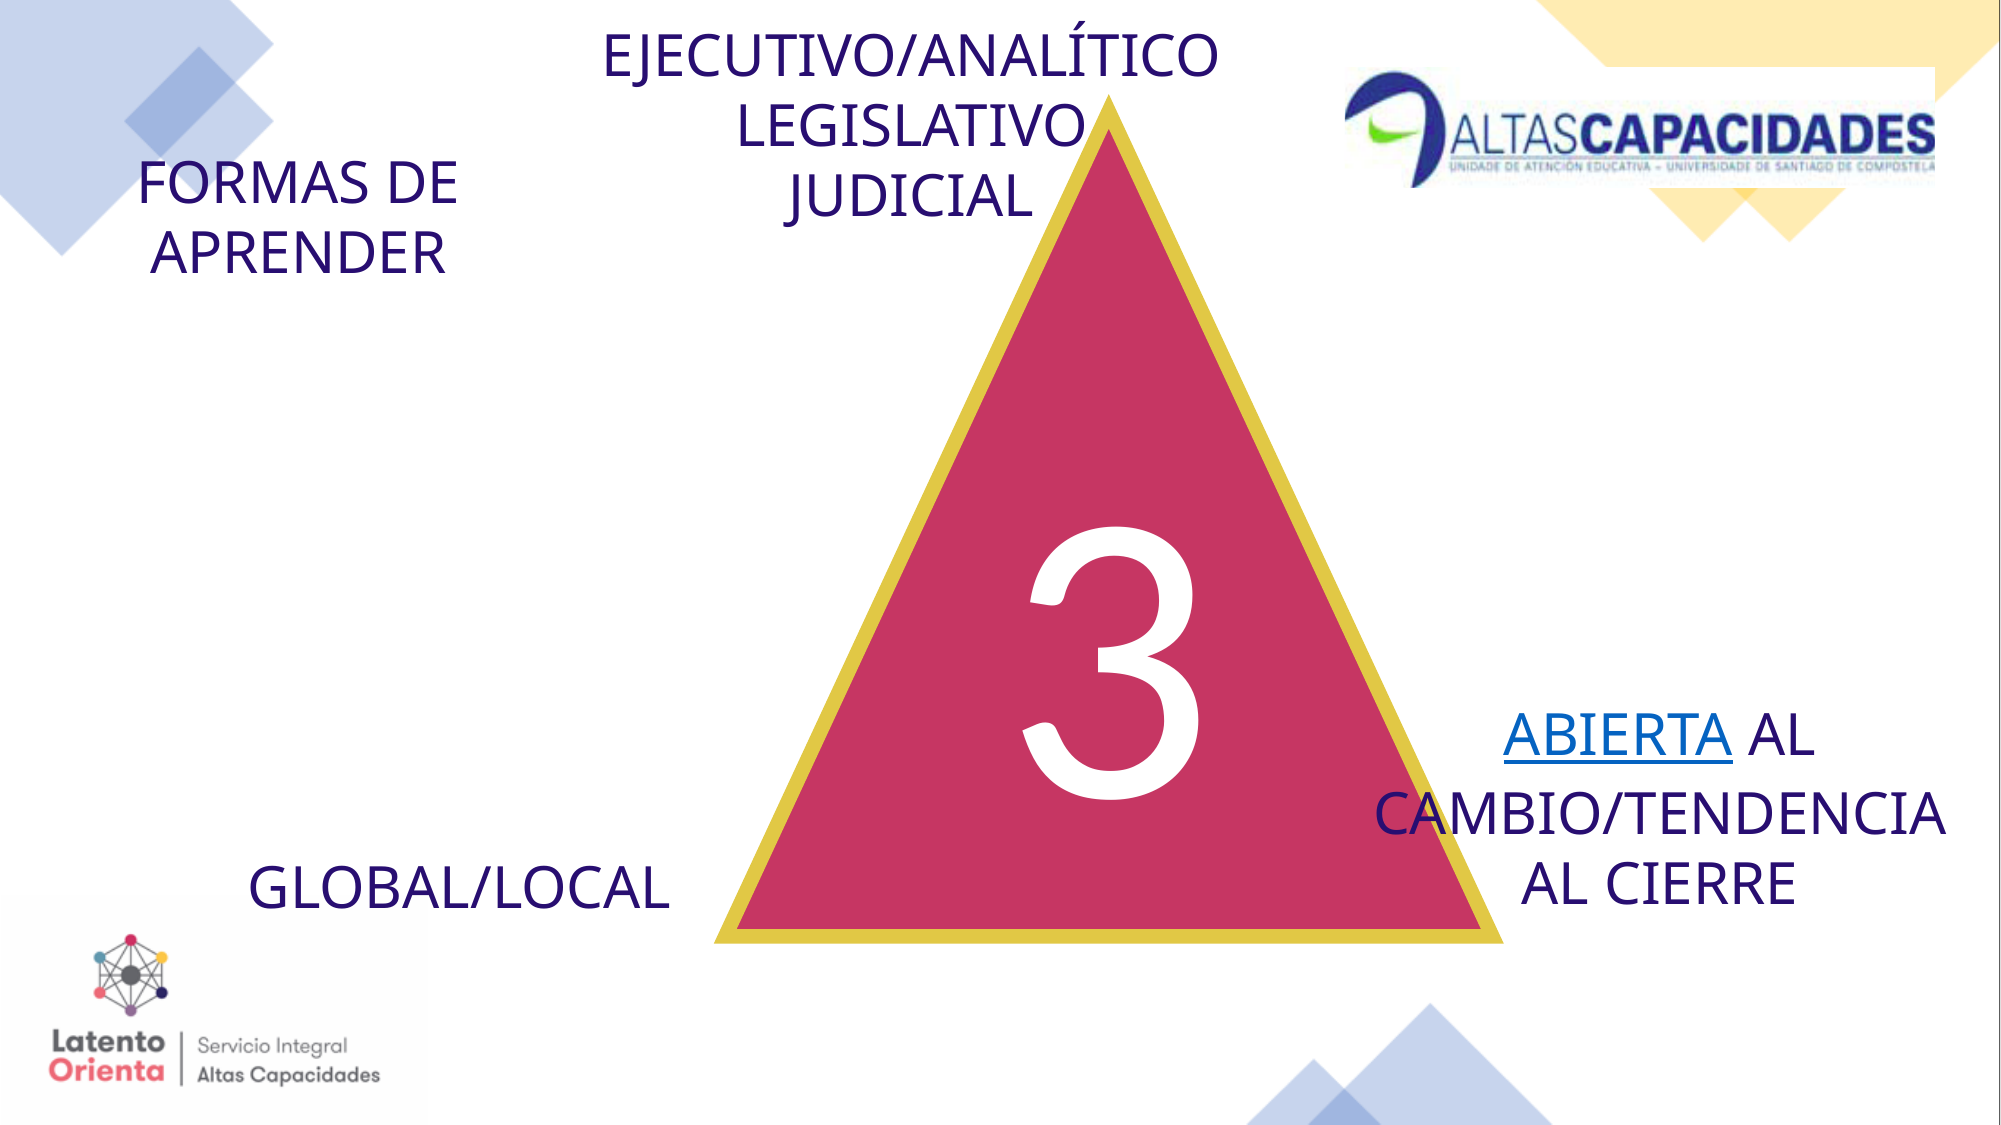

EJECUTIVO/ANALÍTICO
LEGISLATIVO
JUDICIAL
3
FORMAS DE APRENDER
ABIERTA AL CAMBIO/TENDENCIA AL CIERRE
GLOBAL/LOCAL